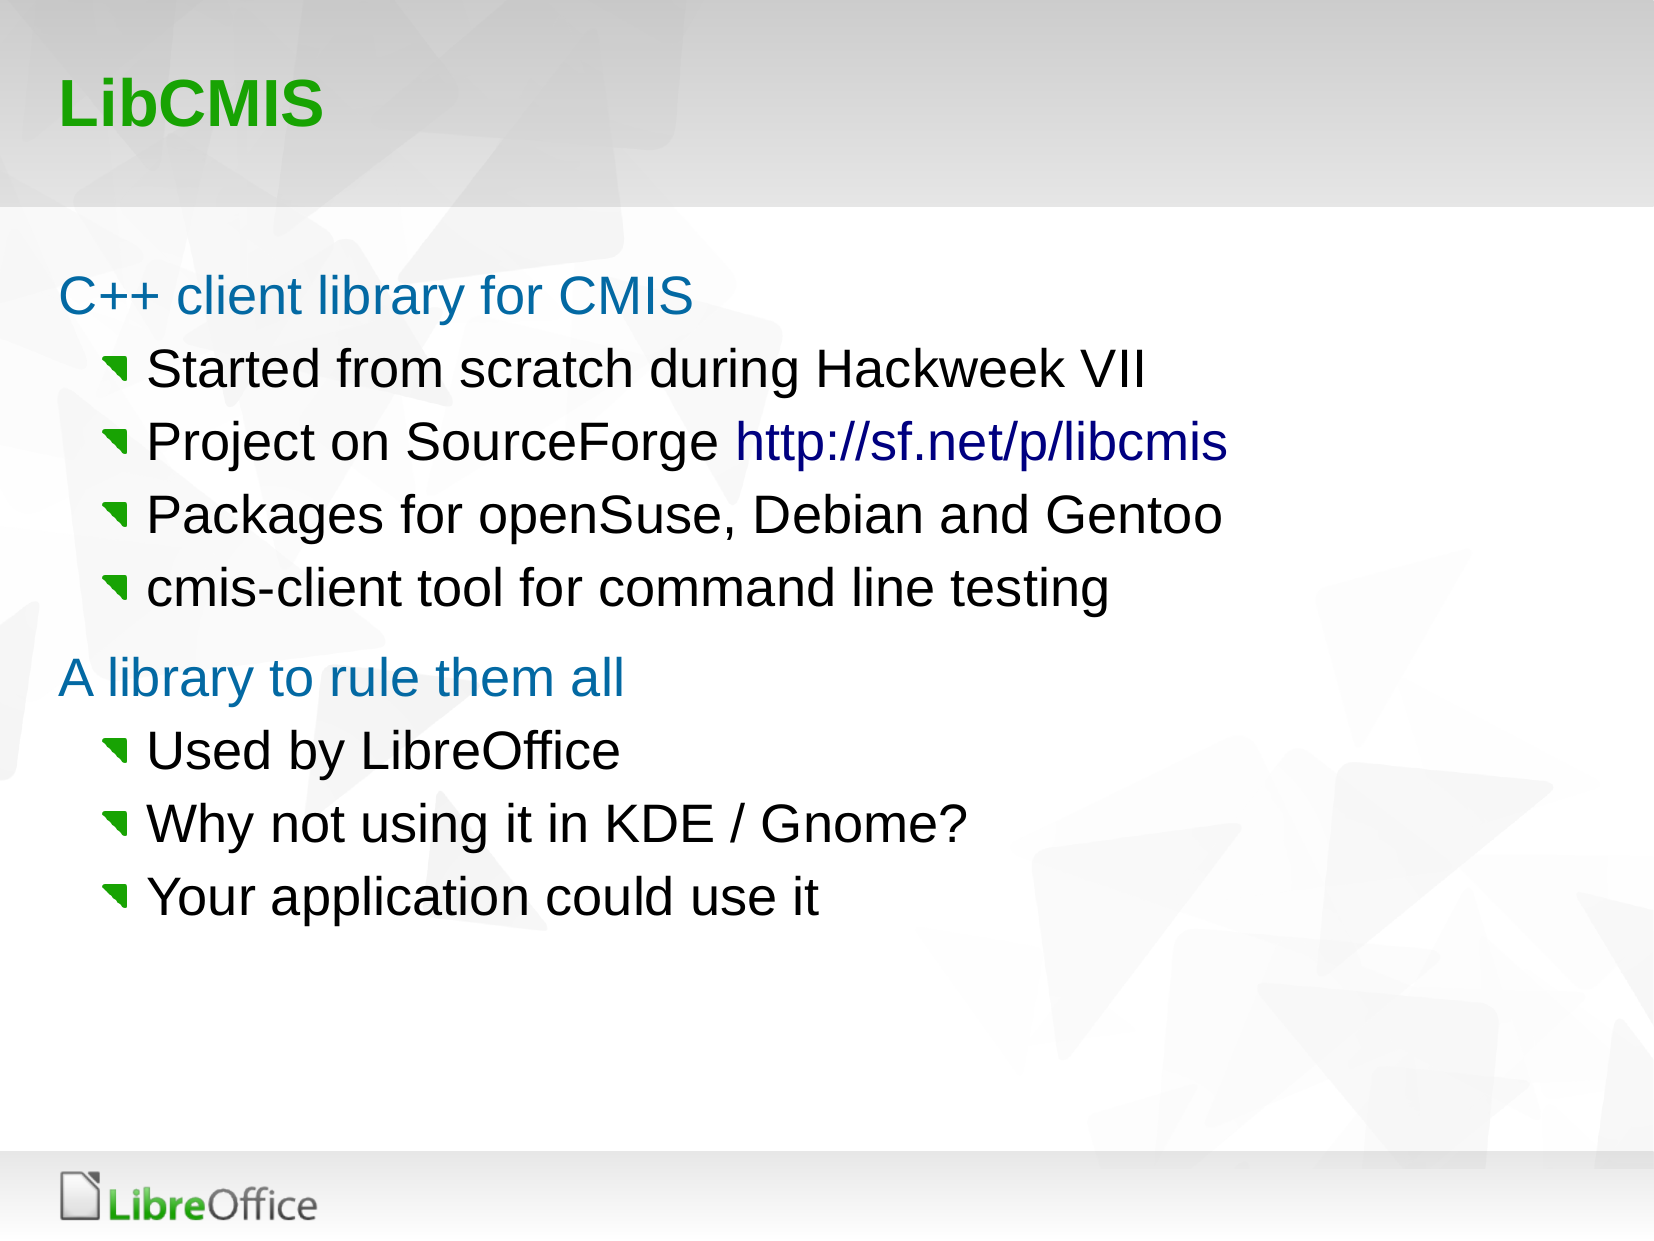

# LibCMIS
C++ client library for CMIS
Started from scratch during Hackweek VII
Project on SourceForge http://sf.net/p/libcmis
Packages for openSuse, Debian and Gentoo
cmis-client tool for command line testing
A library to rule them all
Used by LibreOffice
Why not using it in KDE / Gnome?
Your application could use it